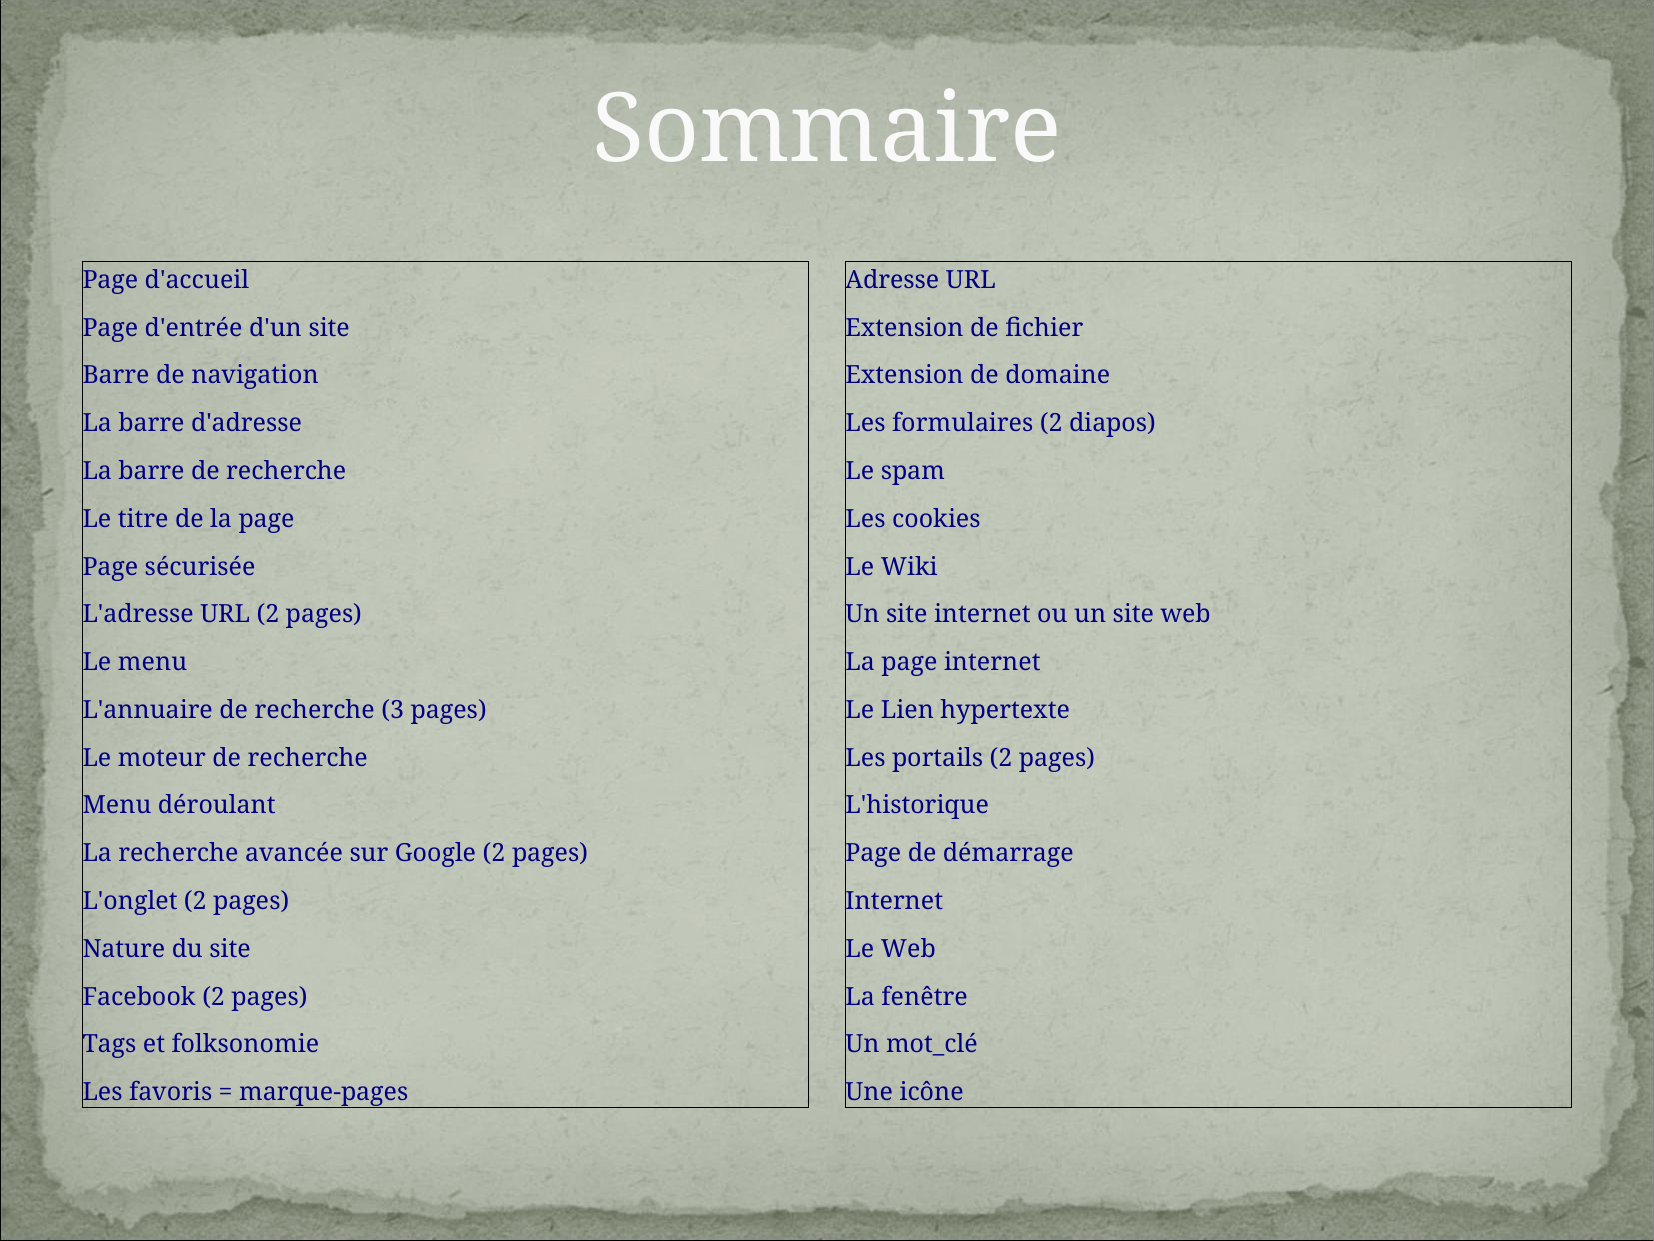

# Sommaire
Page d'accueil
Page d'entrée d'un site
Barre de navigation
La barre d'adresse
La barre de recherche
Le titre de la page
Page sécurisée
L'adresse URL (2 pages)
Le menu
L'annuaire de recherche (3 pages)
Le moteur de recherche
Menu déroulant
La recherche avancée sur Google (2 pages)
L'onglet (2 pages)
Nature du site
Facebook (2 pages)
Tags et folksonomie
Les favoris = marque-pages
Adresse URL
Extension de fichier
Extension de domaine
Les formulaires (2 diapos)
Le spam
Les cookies
Le Wiki
Un site internet ou un site web
La page internet
Le Lien hypertexte
Les portails (2 pages)
L'historique
Page de démarrage
Internet
Le Web
La fenêtre
Un mot_clé
Une icône